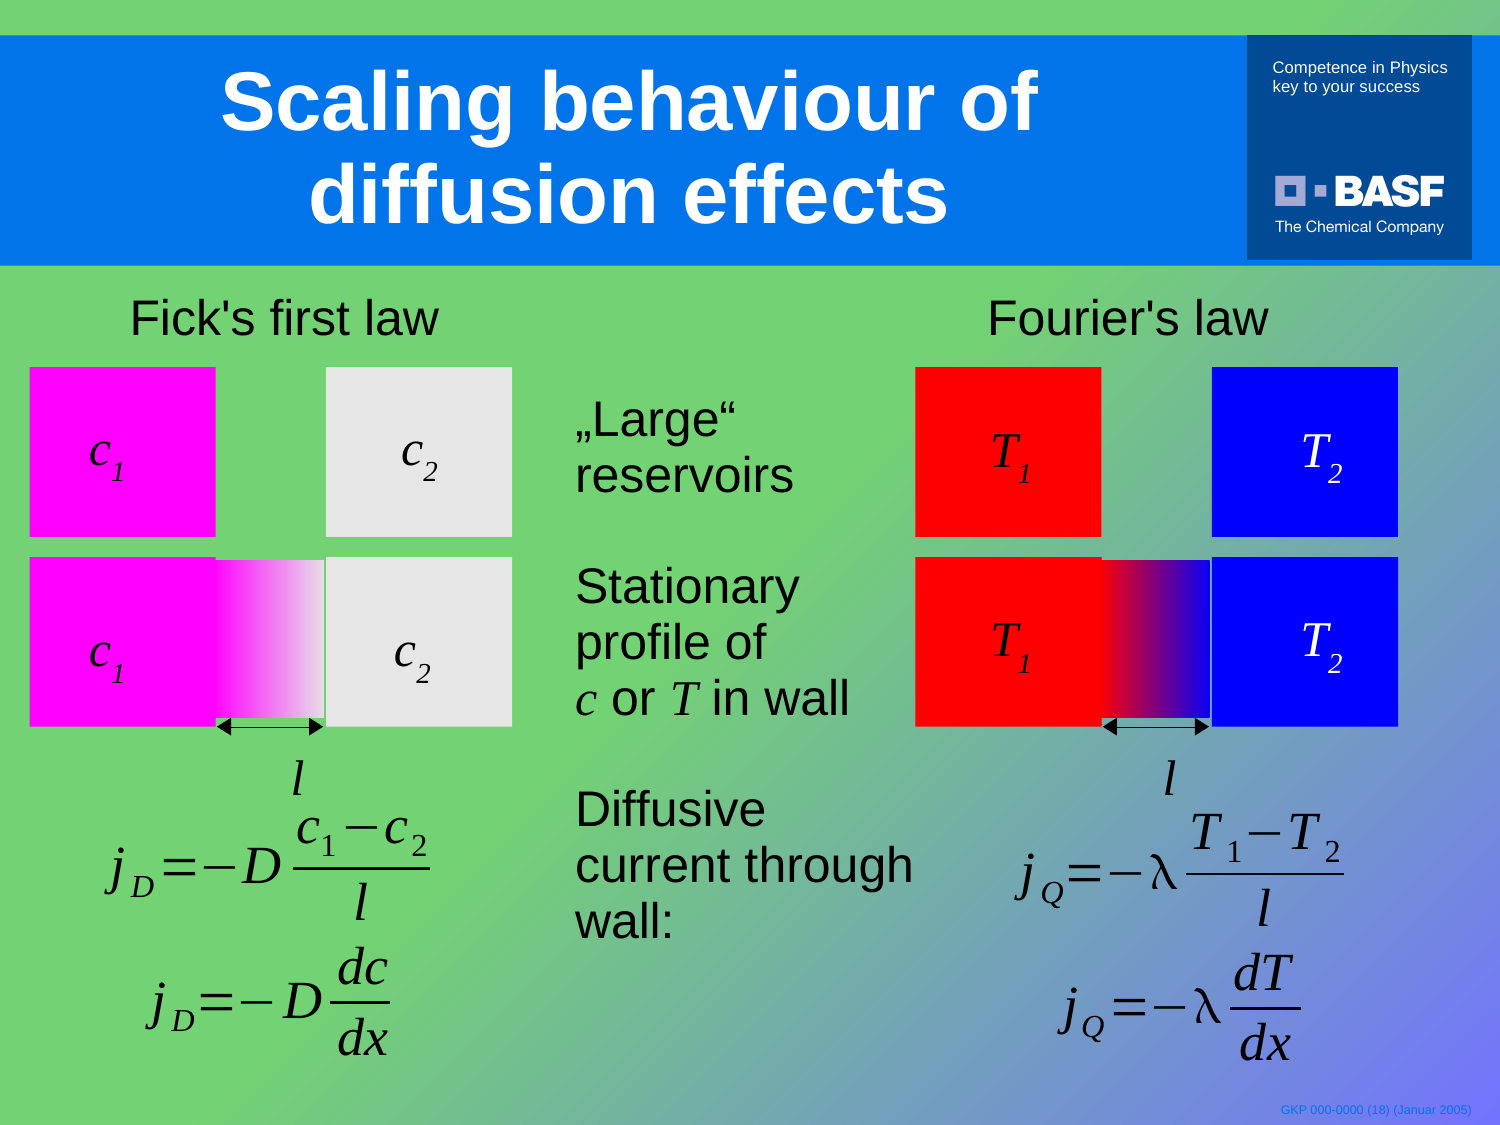

# Scaling behaviour of diffusion effects
 Fick's first law				 Fourier's law							Fouriersches Gesetz
„Large“
reservoirs
Stationary
profile of
c or T in wall
Diffusive
current through
wall:
c1 c2
c1 c2
T1 T2
T1 T2
l
l